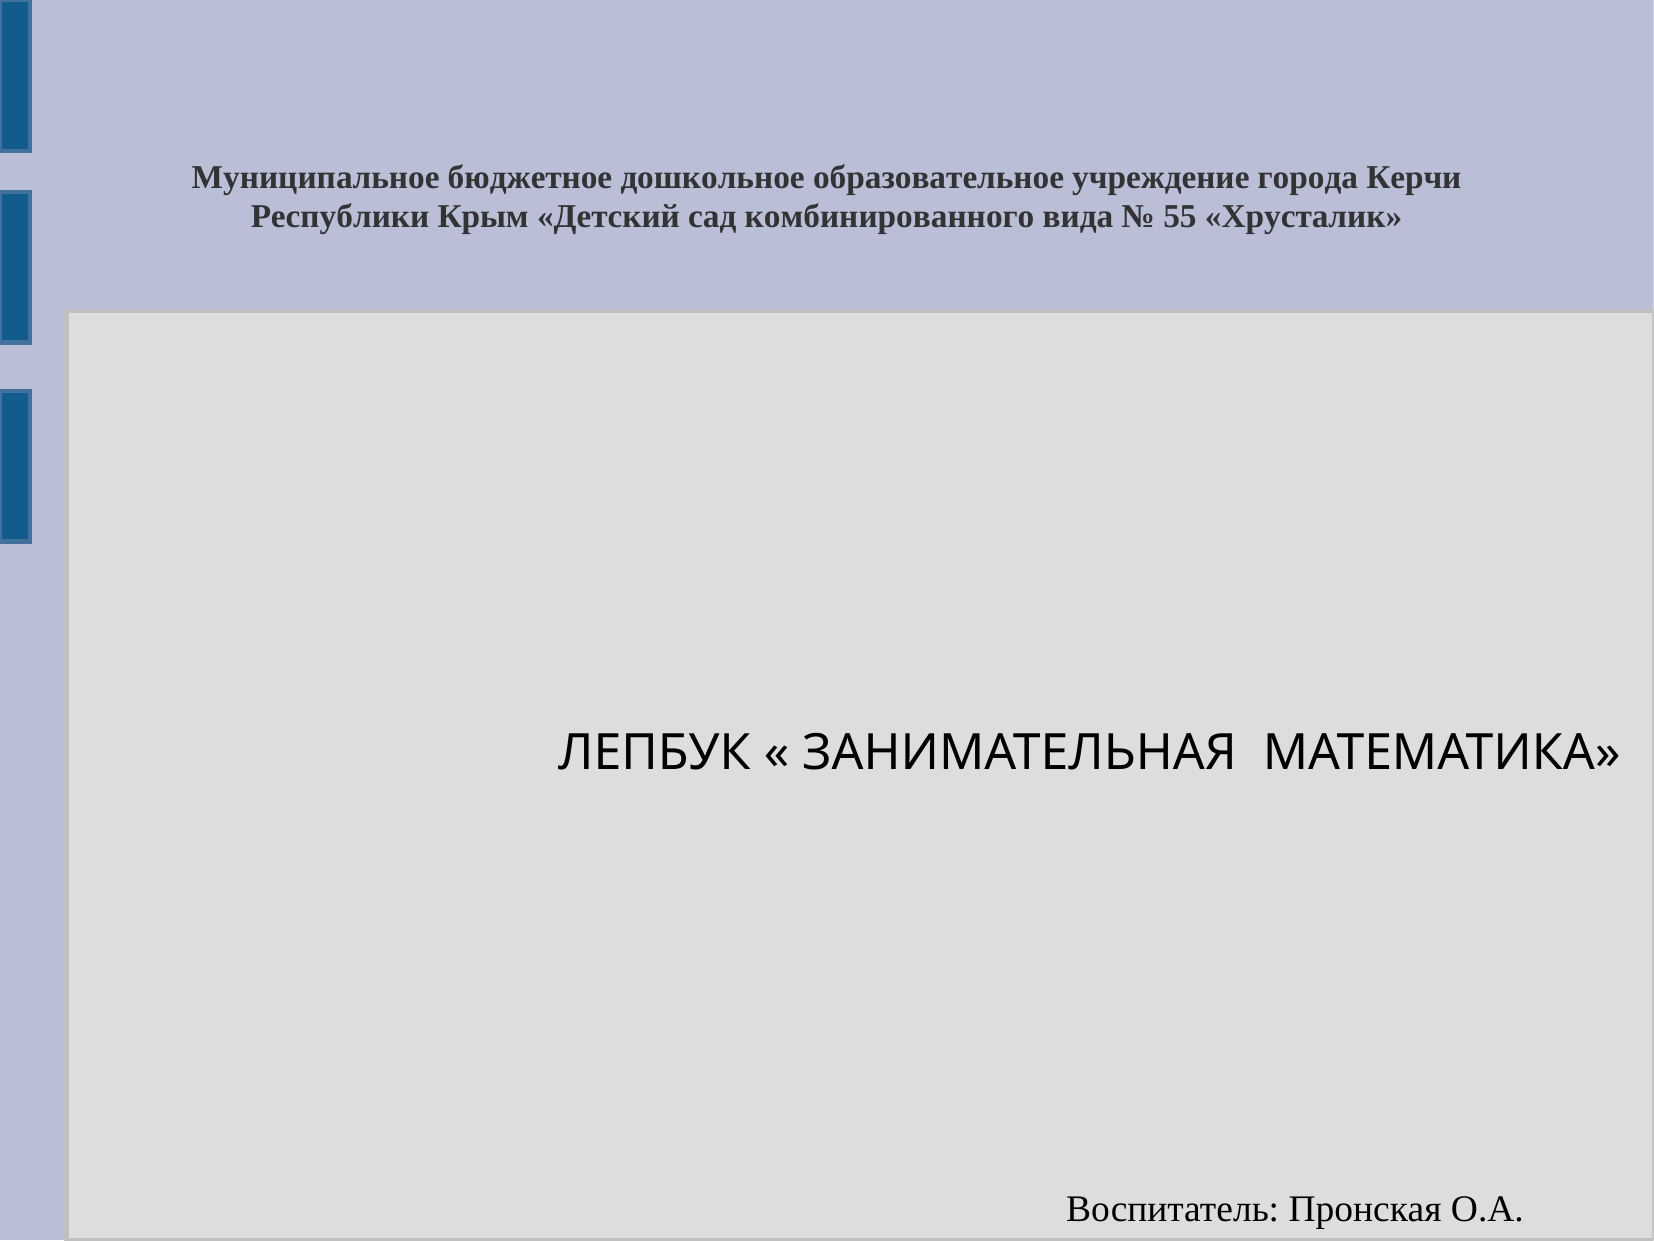

# Муниципальное бюджетное дошкольное образовательное учреждение города Керчи Республики Крым «Детский сад комбинированного вида № 55 «Хрусталик»
ЛЕПБУК « ЗАНИМАТЕЛЬНАЯ МАТЕМАТИКА»
Воспитатель: Пронская О.А.